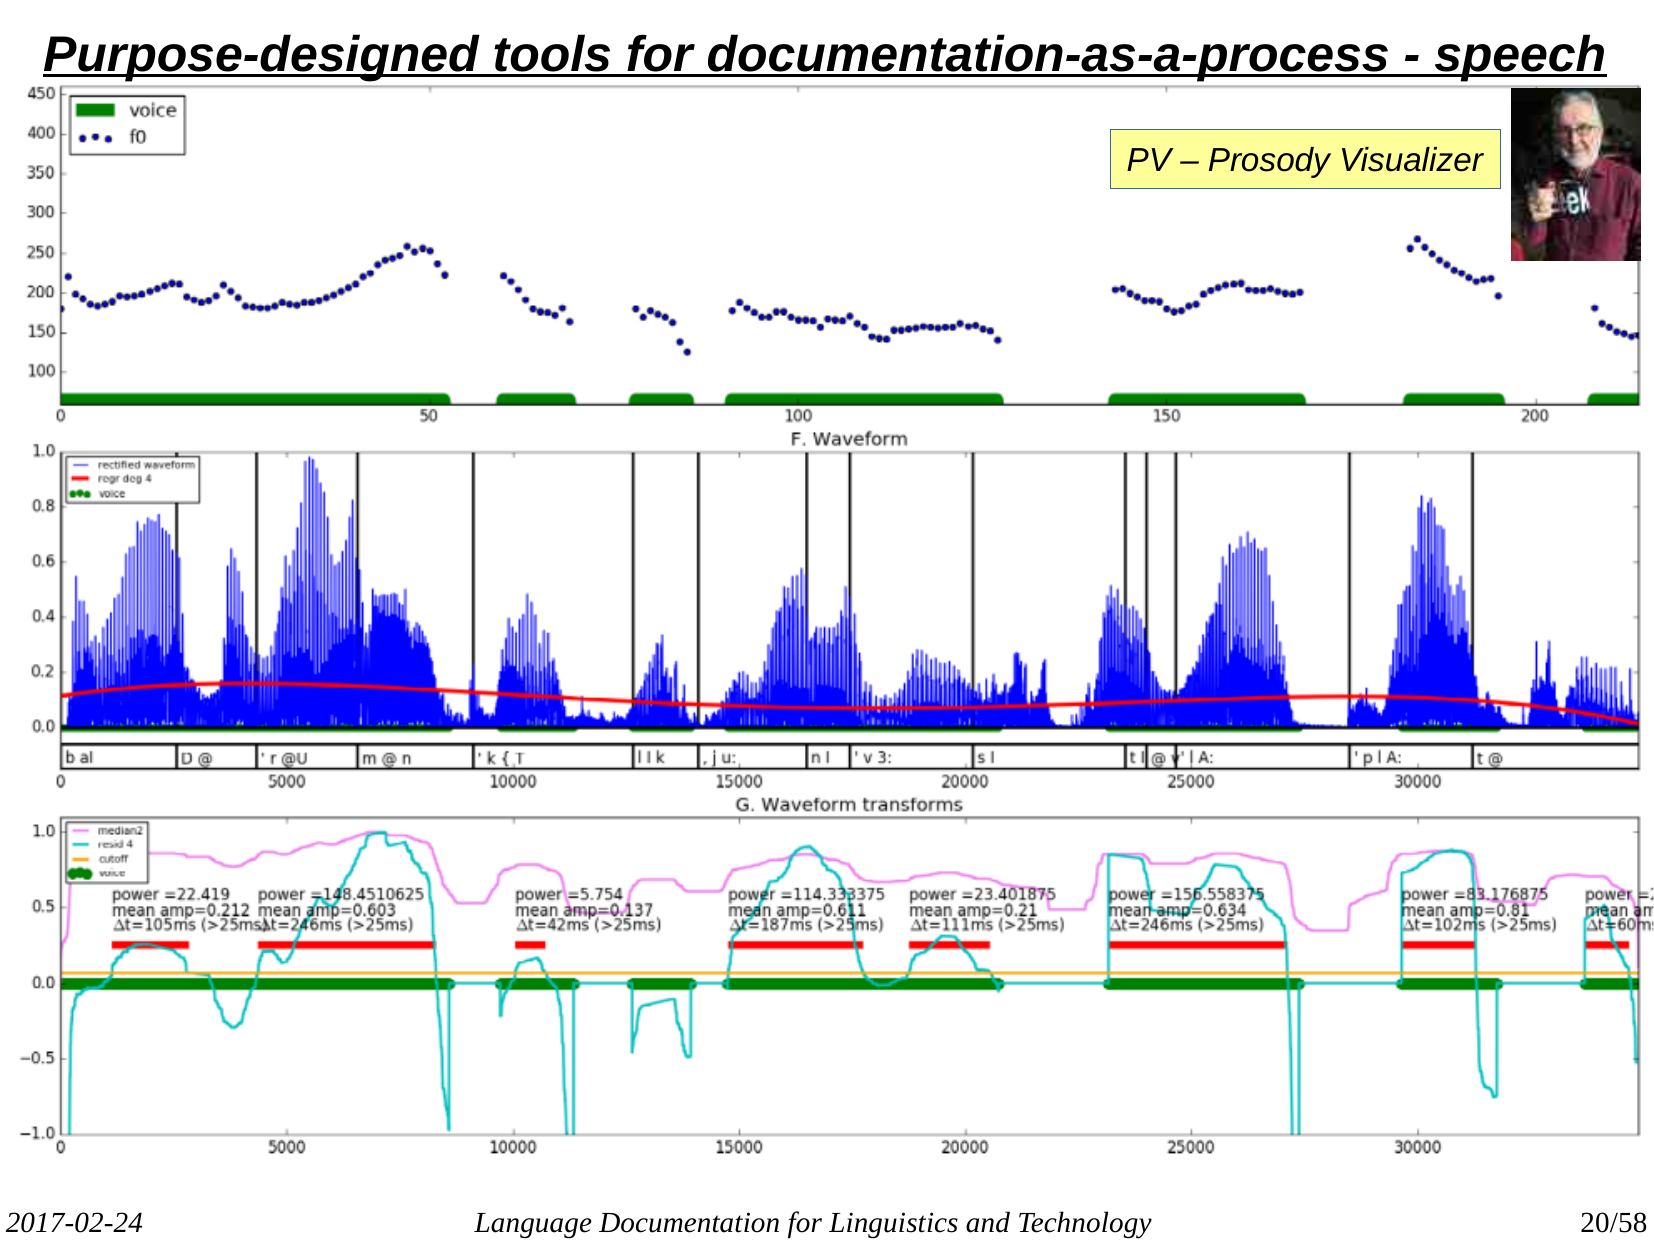

# Purpose-designed tools for documentation-as-a-process - speech
PV – Prosody Visualizer
ELKL-4, U Agra, 2016-02-25_27
D. Gibbon: What can endangered languages teach the language technologies?
20